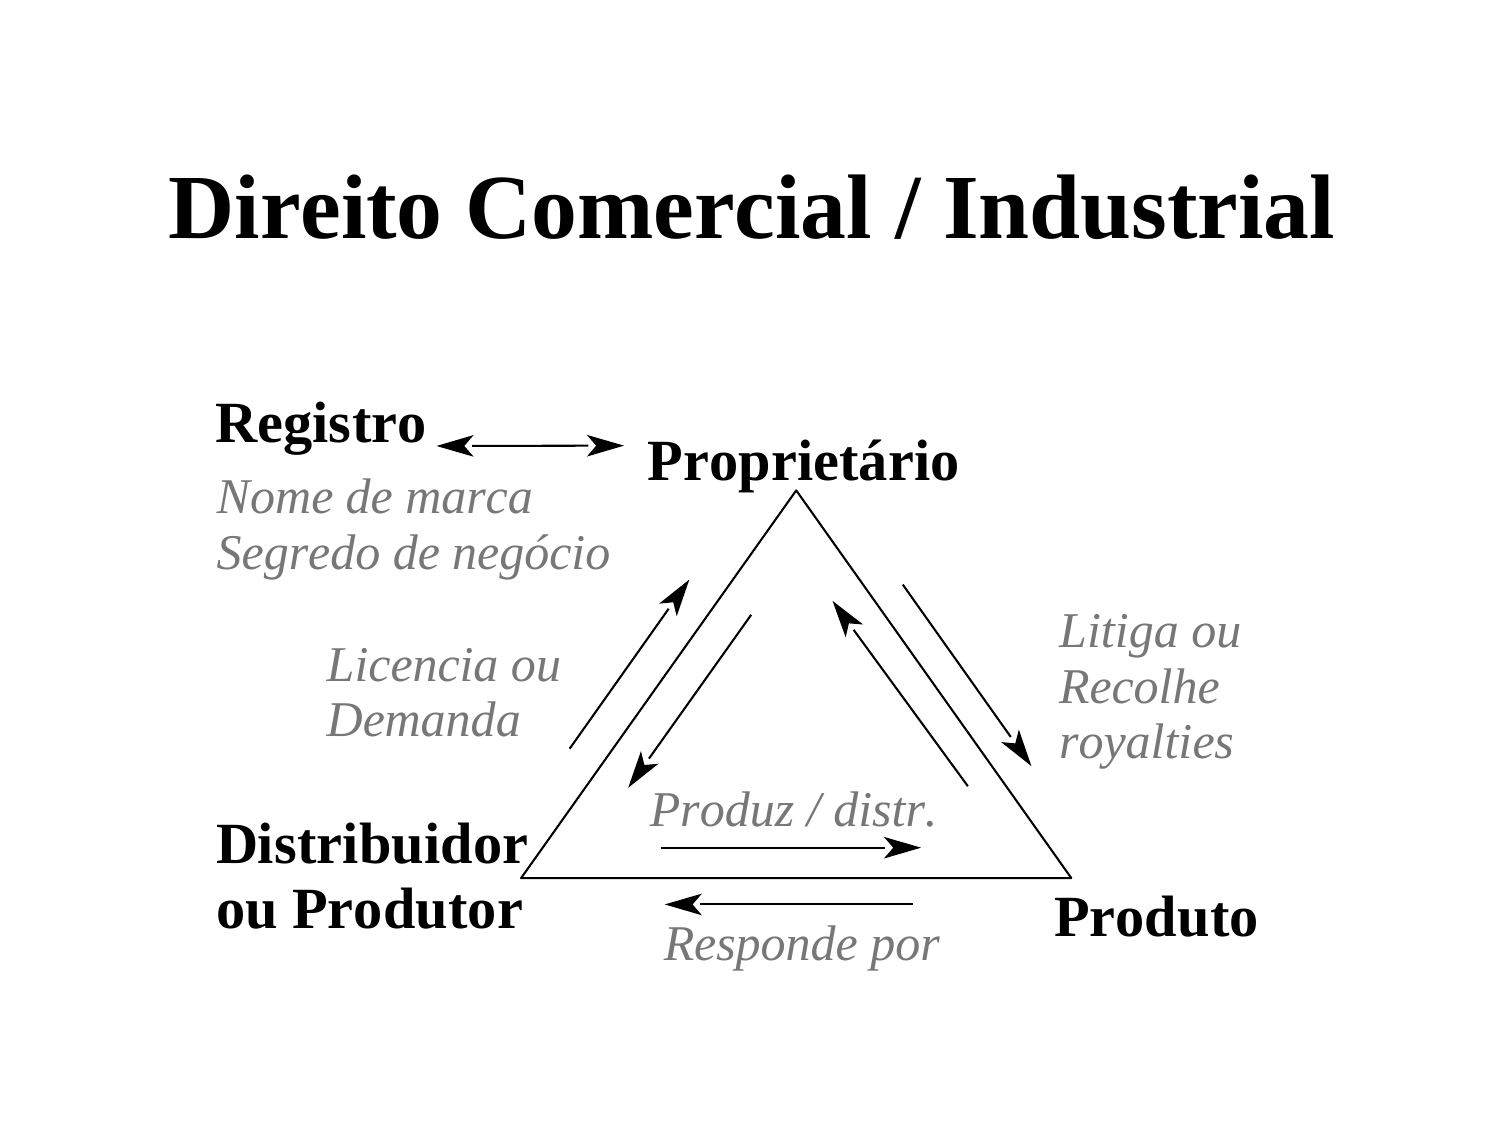

# Direito Comercial / Industrial
Registro
Proprietário
Nome de marca
Segredo de negócio
Litiga ou Recolhe royalties
Licencia ou
Demanda
Produz / distr.
Distribuidor
ou Produtor
Produto
Responde por